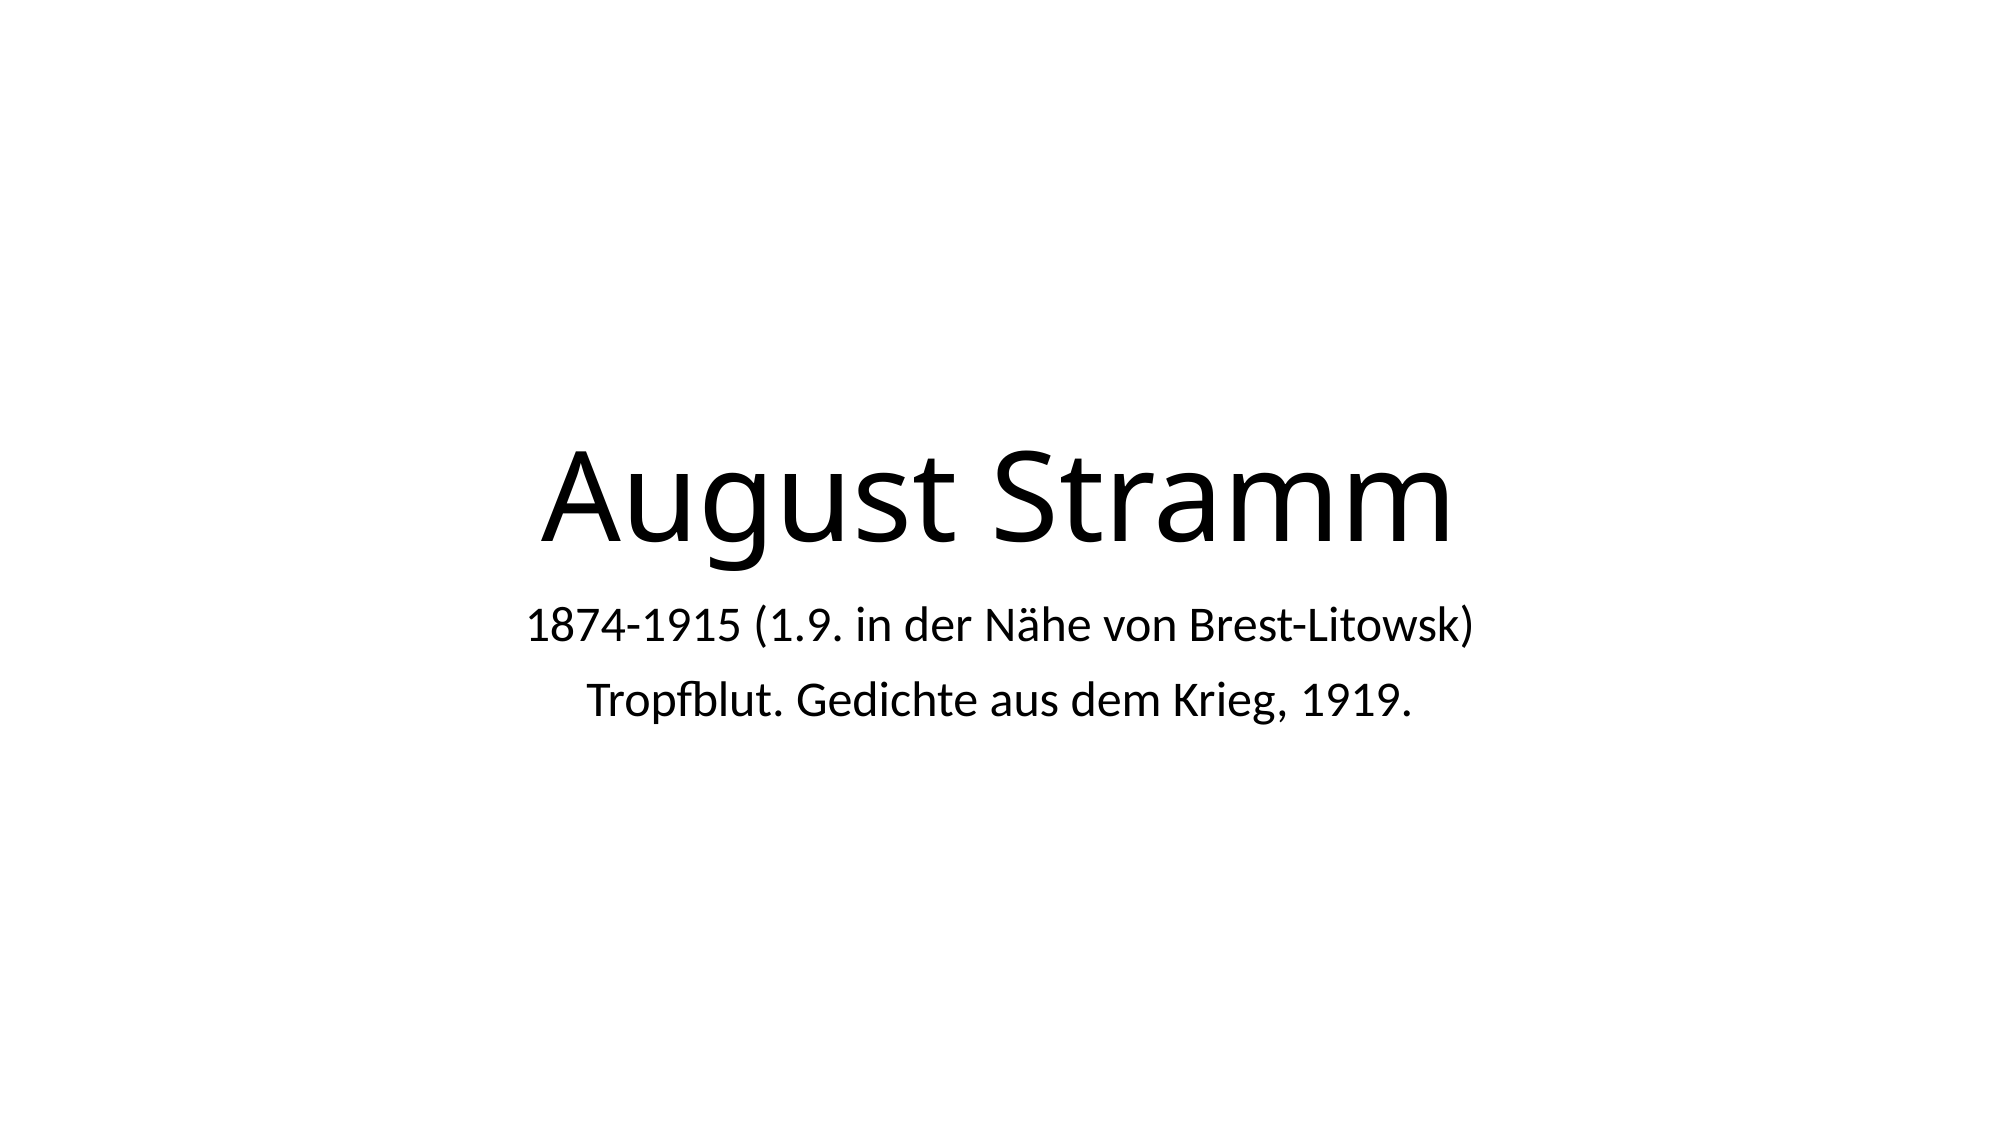

# August Stramm
1874-1915 (1.9. in der Nähe von Brest-Litowsk)
Tropfblut. Gedichte aus dem Krieg, 1919.